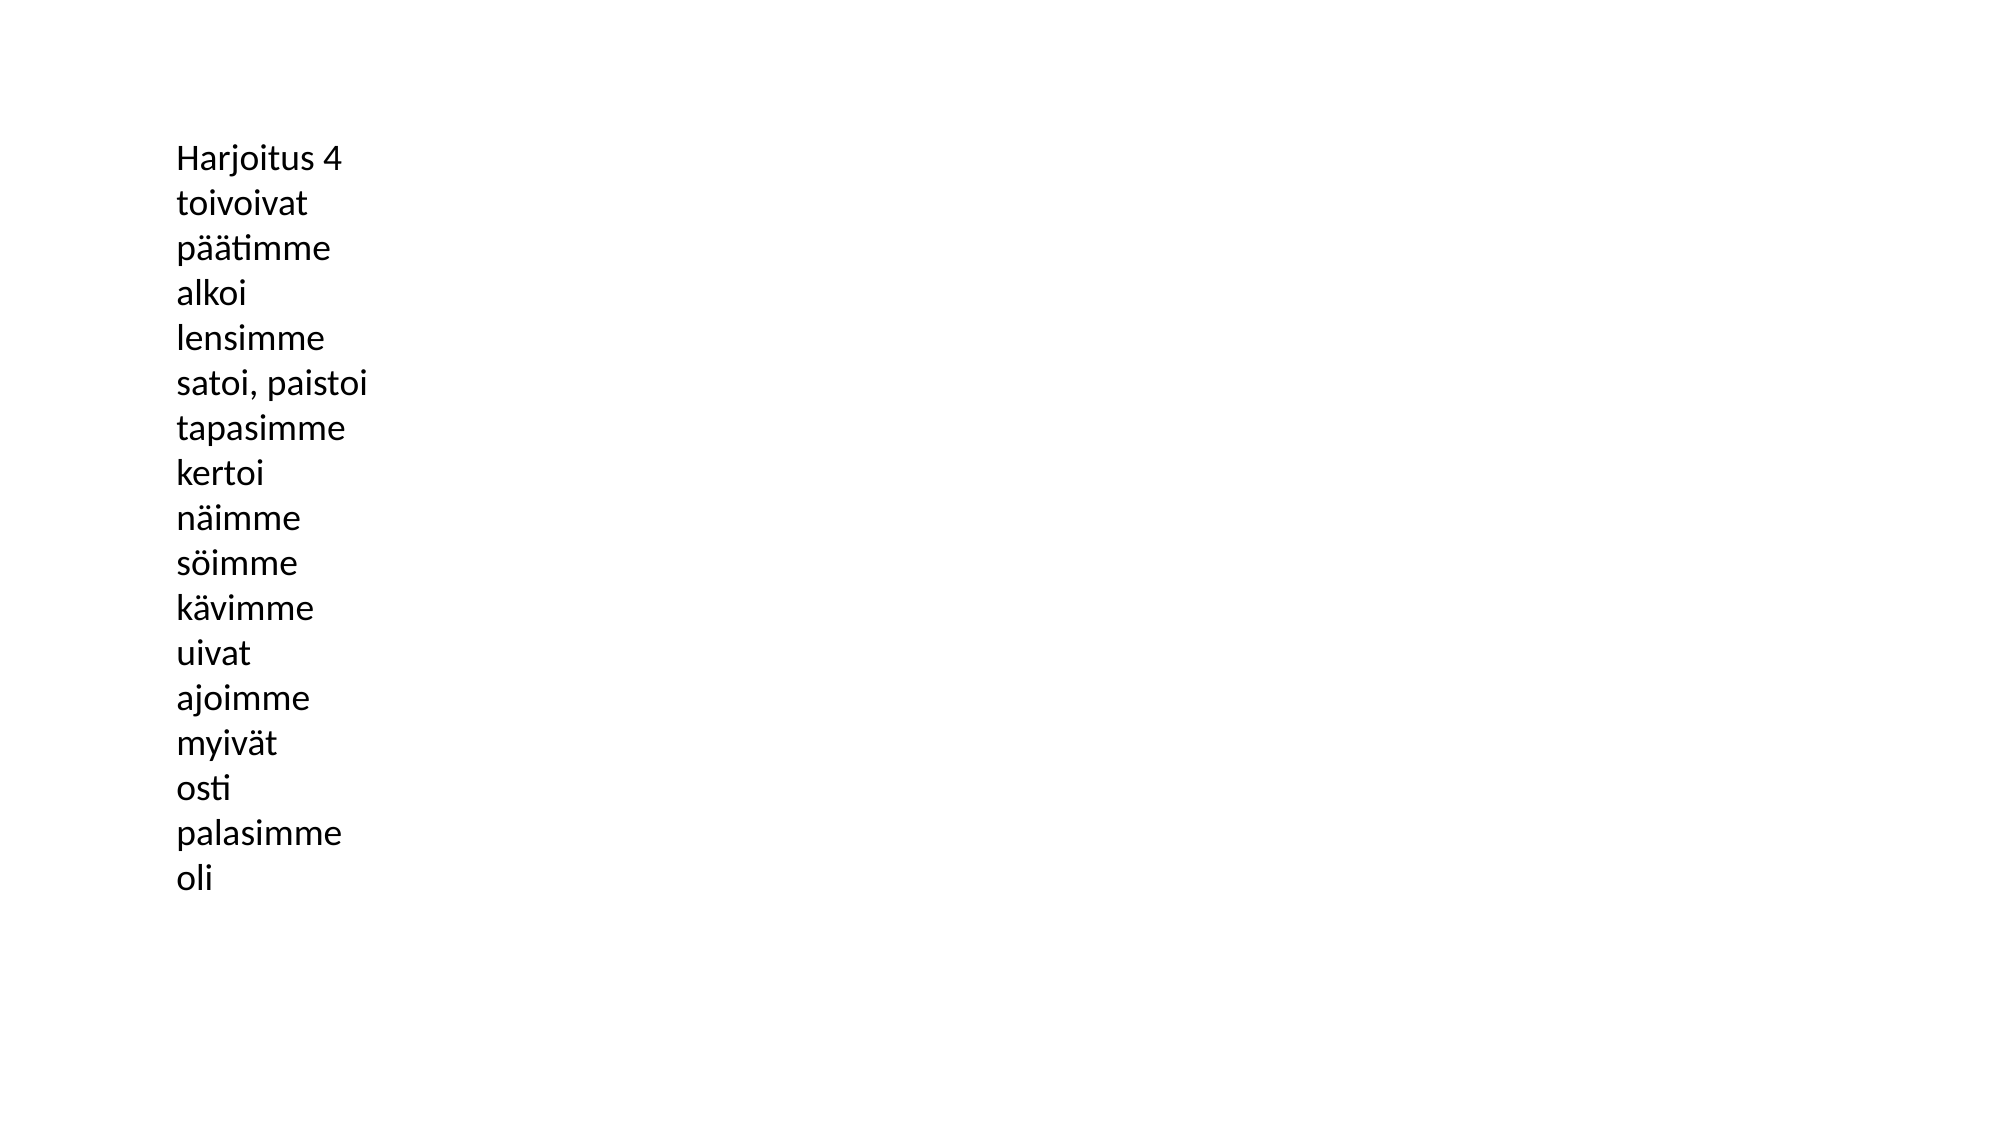

Harjoitus 4
toivoivat
päätimme
alkoi
lensimme
satoi, paistoi
tapasimme
kertoi
näimme
söimme
kävimme
uivat
ajoimme
myivät
osti
palasimme
oli